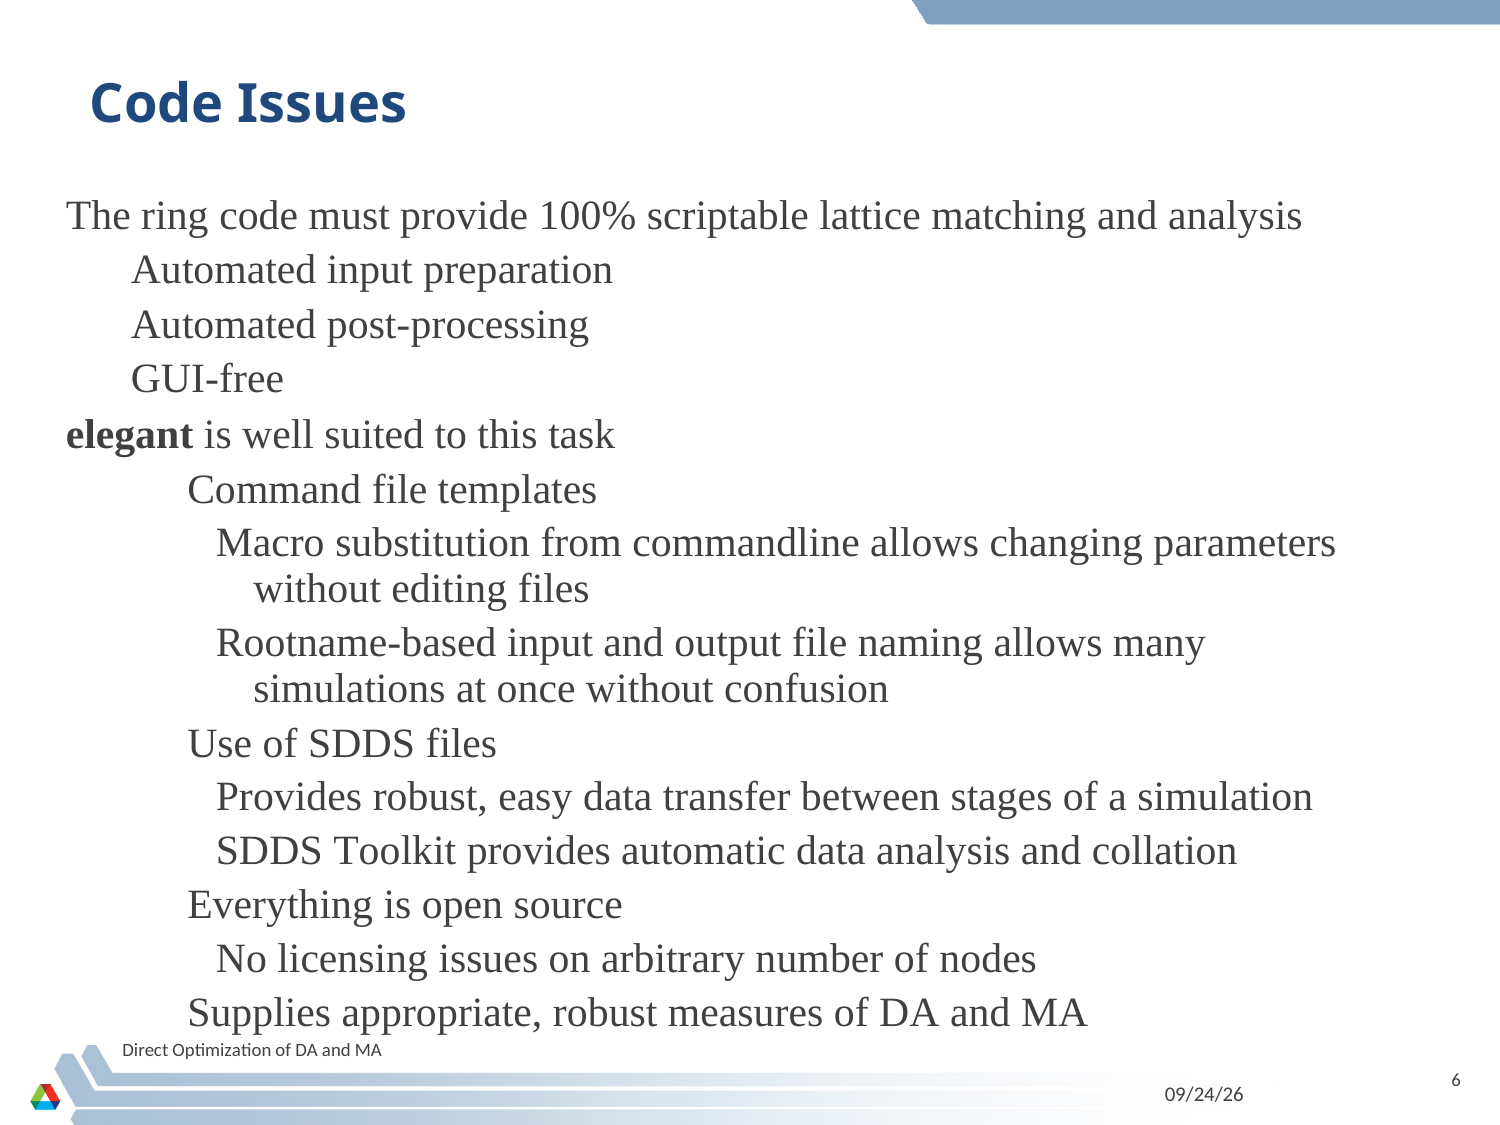

# Code Issues
The ring code must provide 100% scriptable lattice matching and analysis
Automated input preparation
Automated post-processing
GUI-free
elegant is well suited to this task
Command file templates
Macro substitution from commandline allows changing parameters without editing files
Rootname-based input and output file naming allows many simulations at once without confusion
Use of SDDS files
Provides robust, easy data transfer between stages of a simulation
SDDS Toolkit provides automatic data analysis and collation
Everything is open source
No licensing issues on arbitrary number of nodes
Supplies appropriate, robust measures of DA and MA
Direct Optimization of DA and MA
6